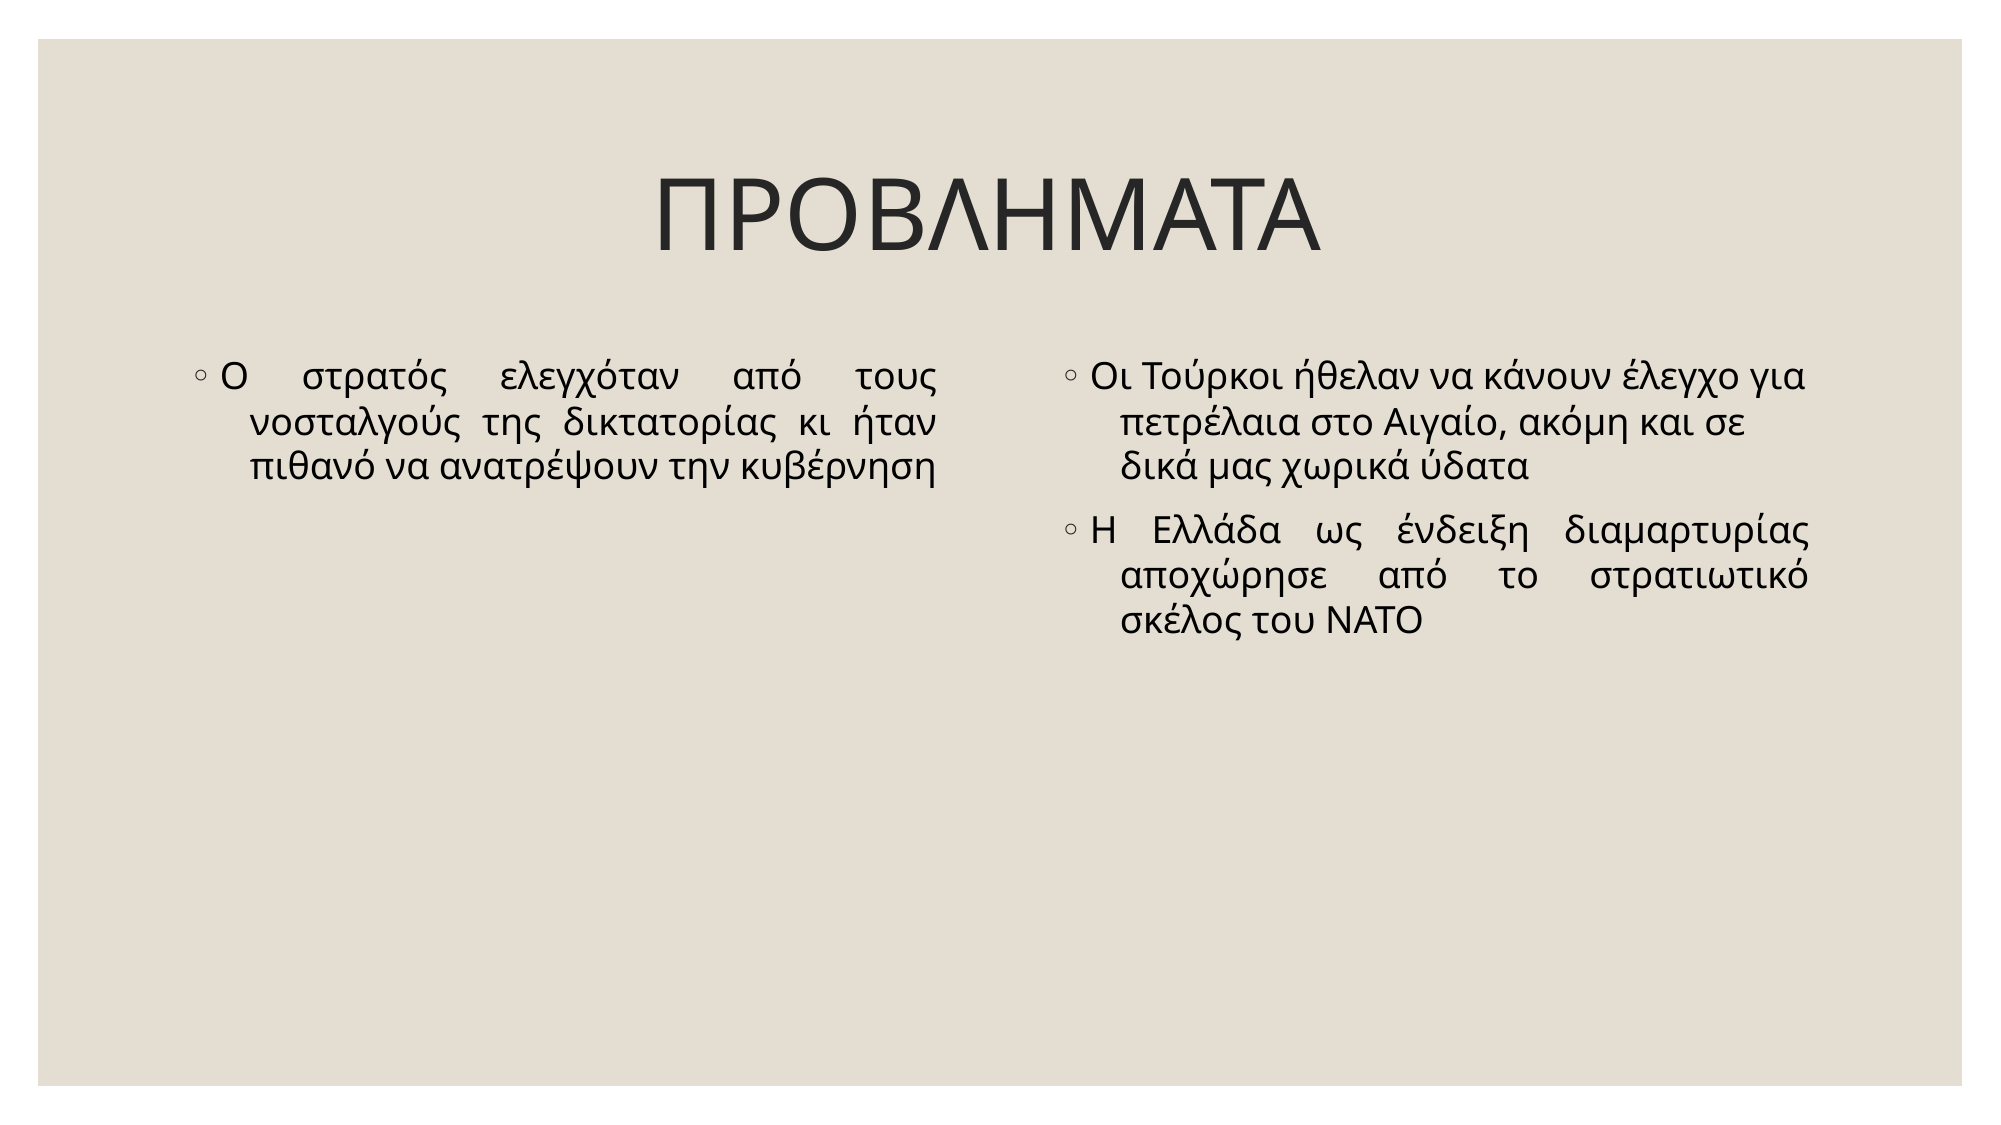

# ΠΡΟΒΛΗΜΑΤΑ
Ο στρατός ελεγχόταν από τους νοσταλγούς της δικτατορίας κι ήταν πιθανό να ανατρέψουν την κυβέρνηση
Οι Τούρκοι ήθελαν να κάνουν έλεγχο για πετρέλαια στο Αιγαίο, ακόμη και σε δικά μας χωρικά ύδατα
Η Ελλάδα ως ένδειξη διαμαρτυρίας αποχώρησε από το στρατιωτικό σκέλος του ΝΑΤΟ